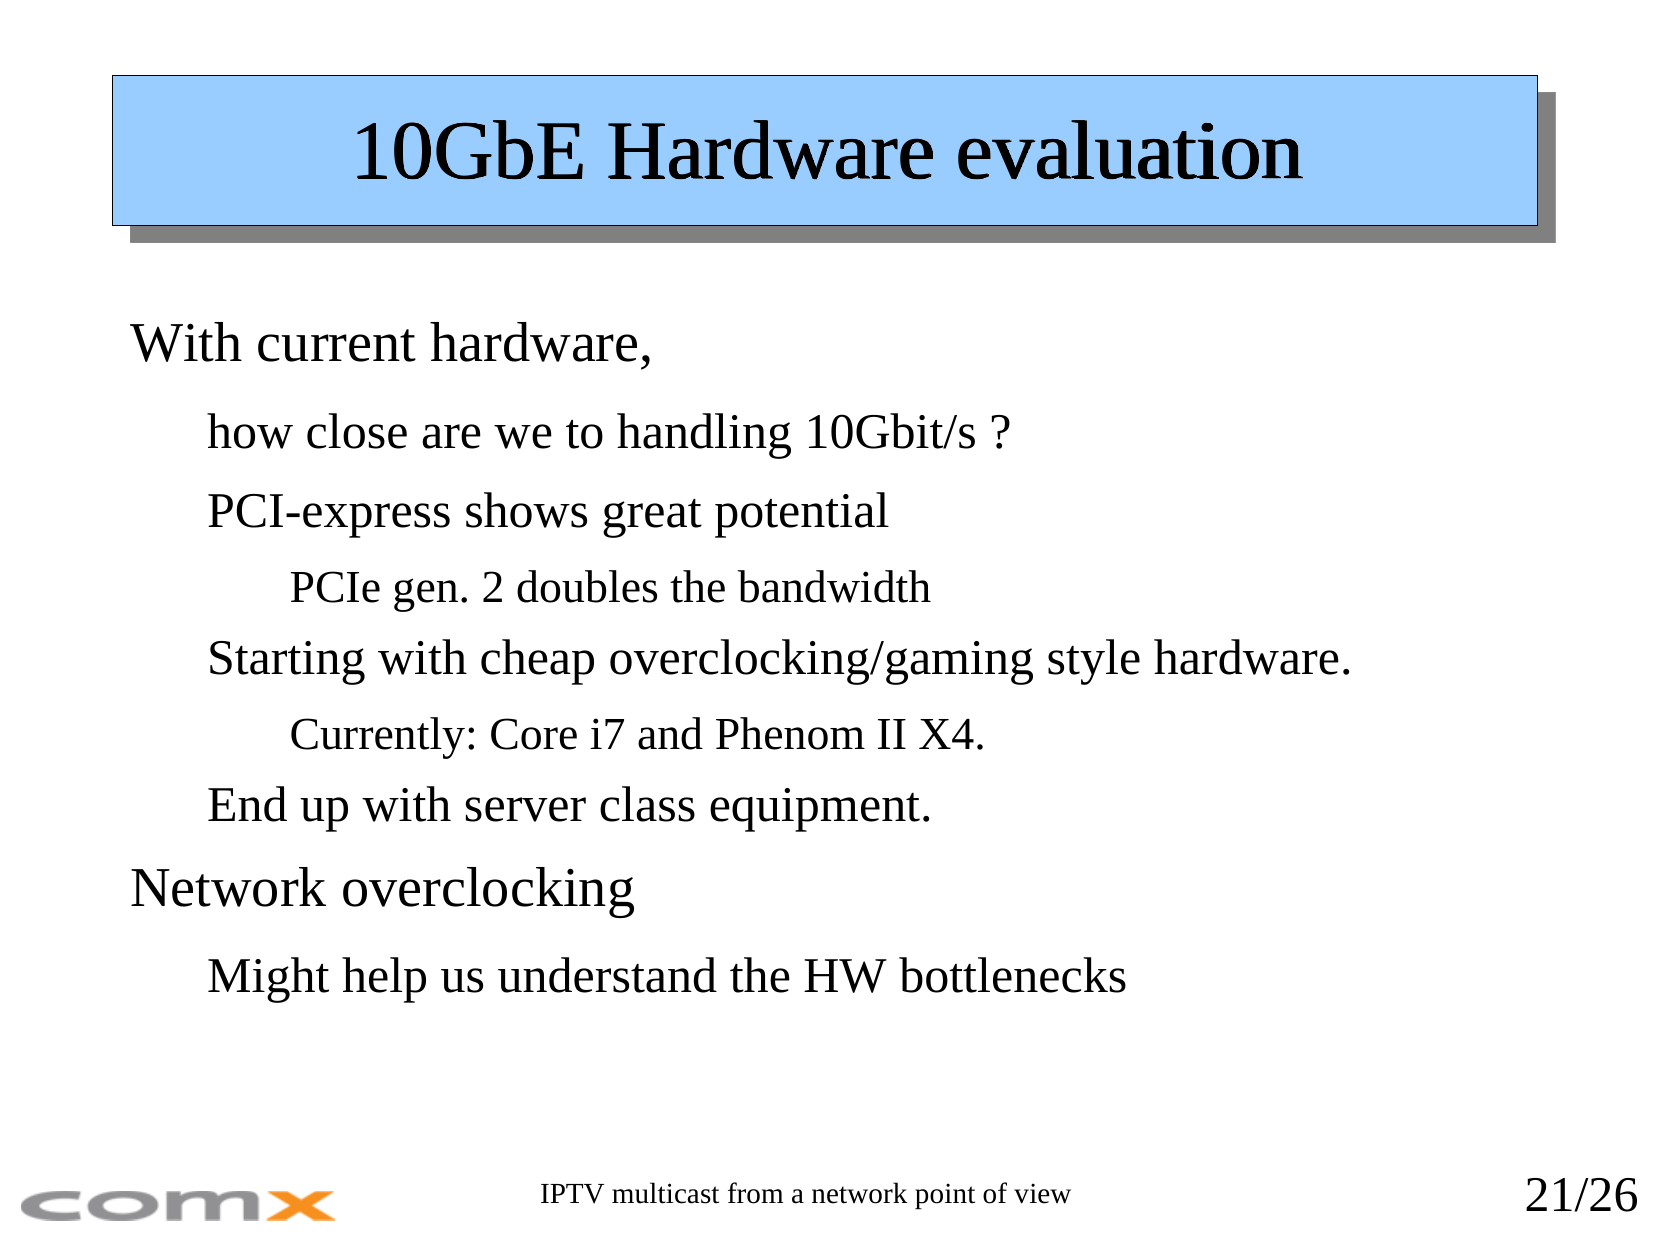

# 10GbE Hardware evaluation
With current hardware,
how close are we to handling 10Gbit/s ?
PCI-express shows great potential
PCIe gen. 2 doubles the bandwidth
Starting with cheap overclocking/gaming style hardware.
Currently: Core i7 and Phenom II X4.
End up with server class equipment.
Network overclocking
Might help us understand the HW bottlenecks